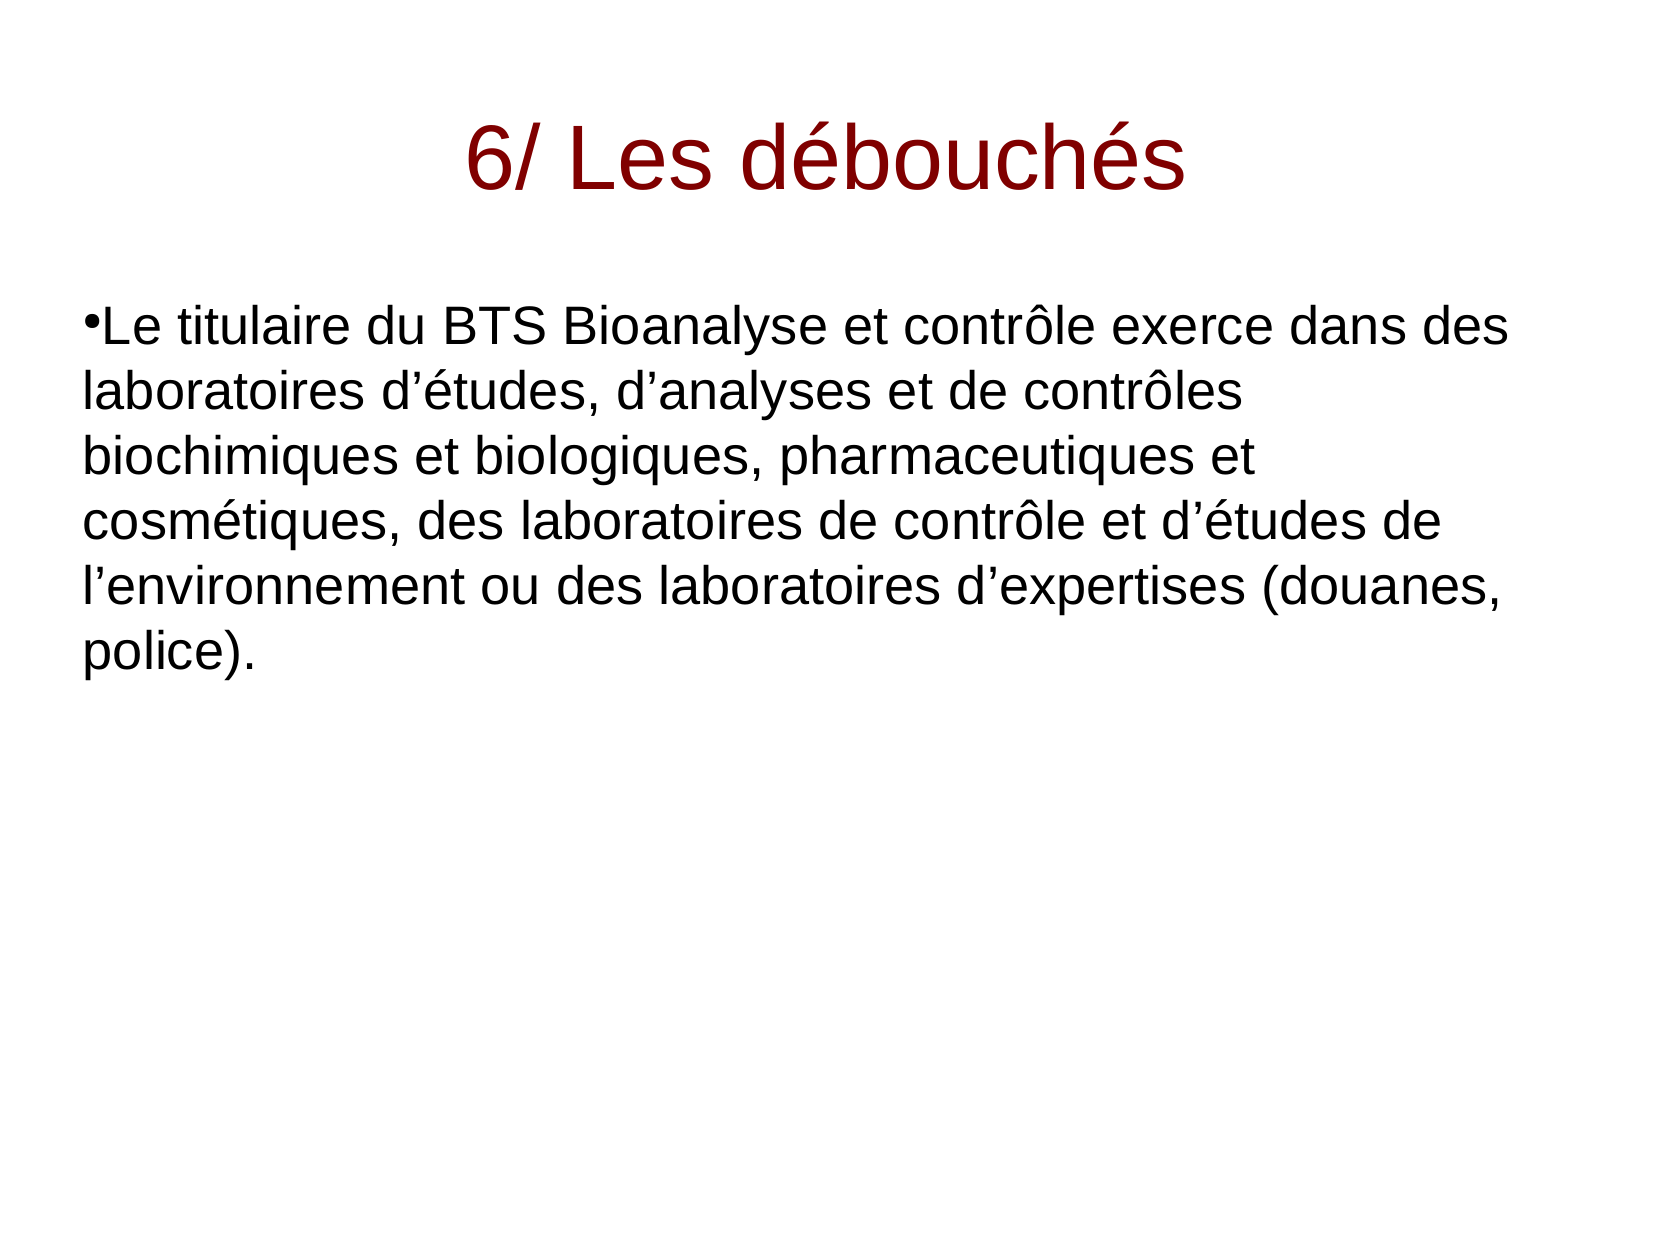

# 6/ Les débouchés
Le titulaire du BTS Bioanalyse et contrôle exerce dans des laboratoires d’études, d’analyses et de contrôles biochimiques et biologiques, pharmaceutiques et cosmétiques, des laboratoires de contrôle et d’études de l’environnement ou des laboratoires d’expertises (douanes, police).